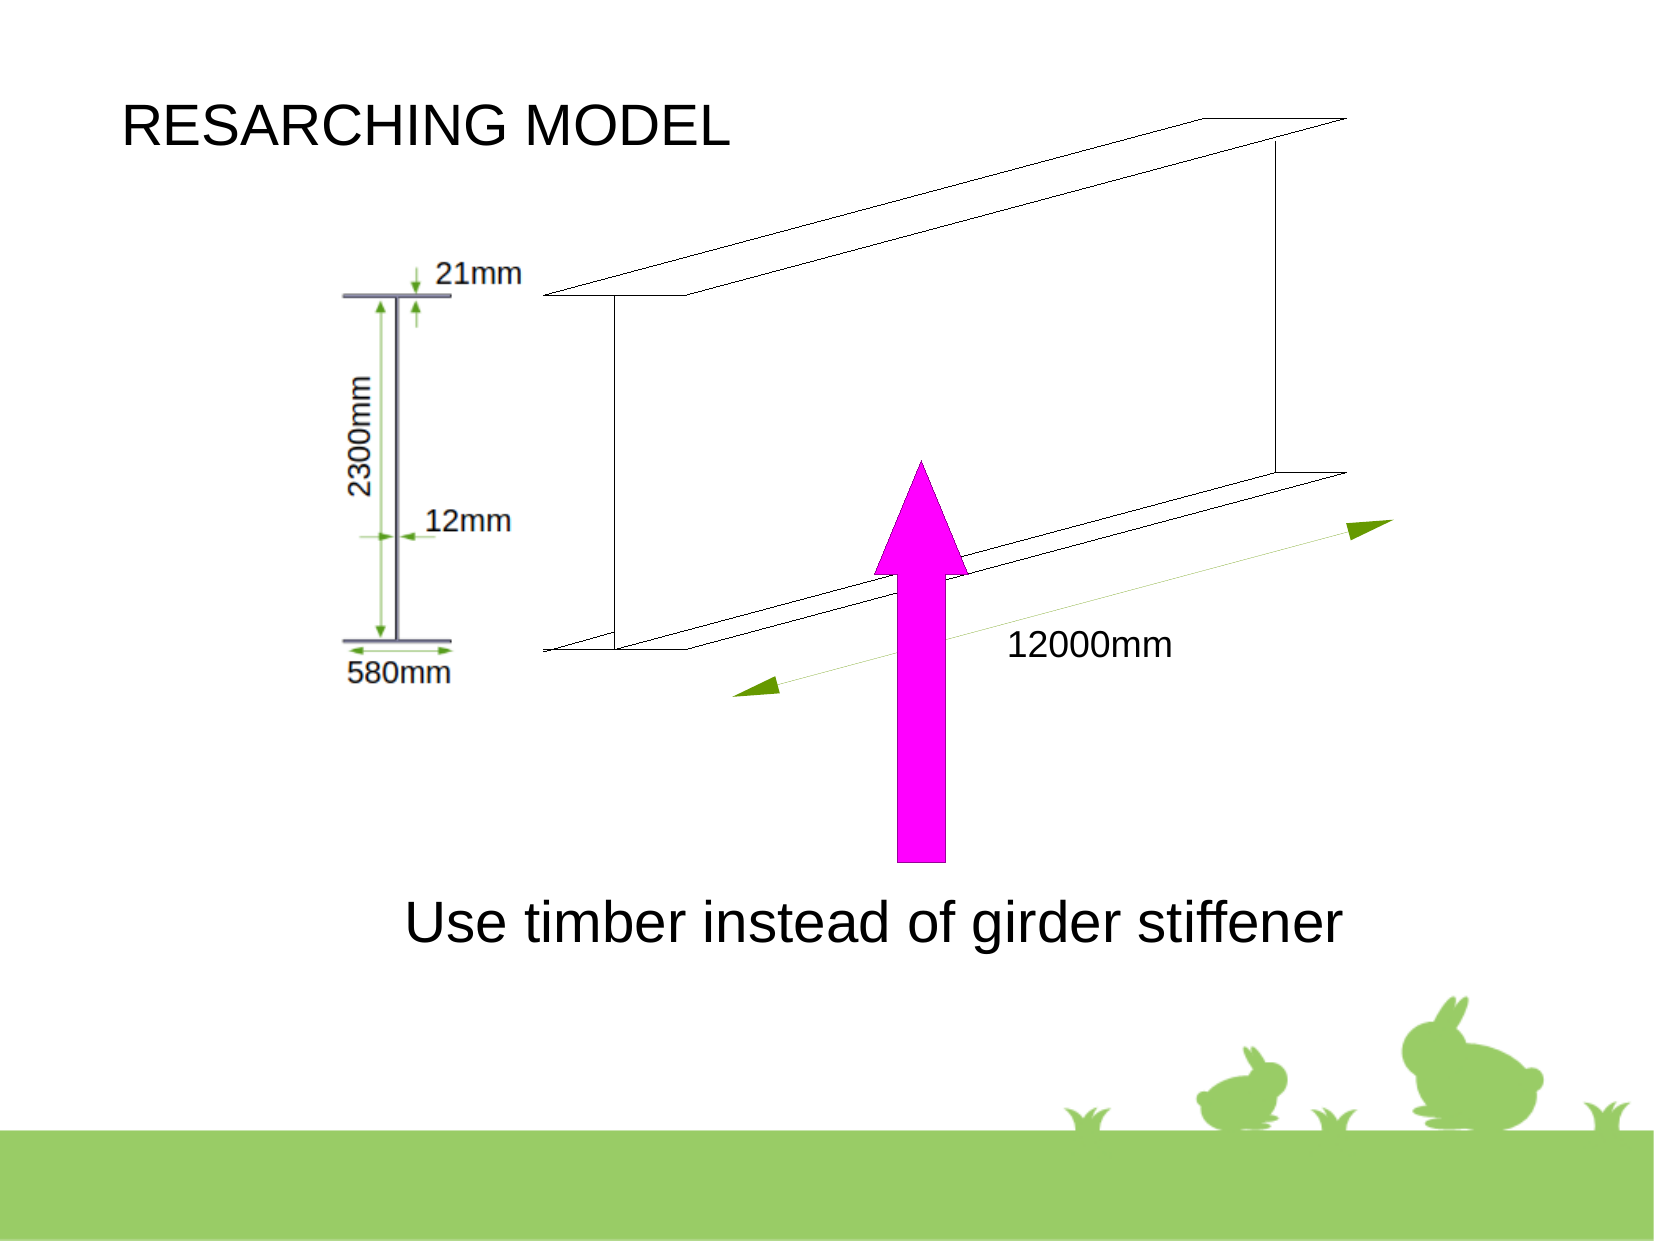

RESARCHING MODEL
12000mm
Use timber instead of girder stiffener